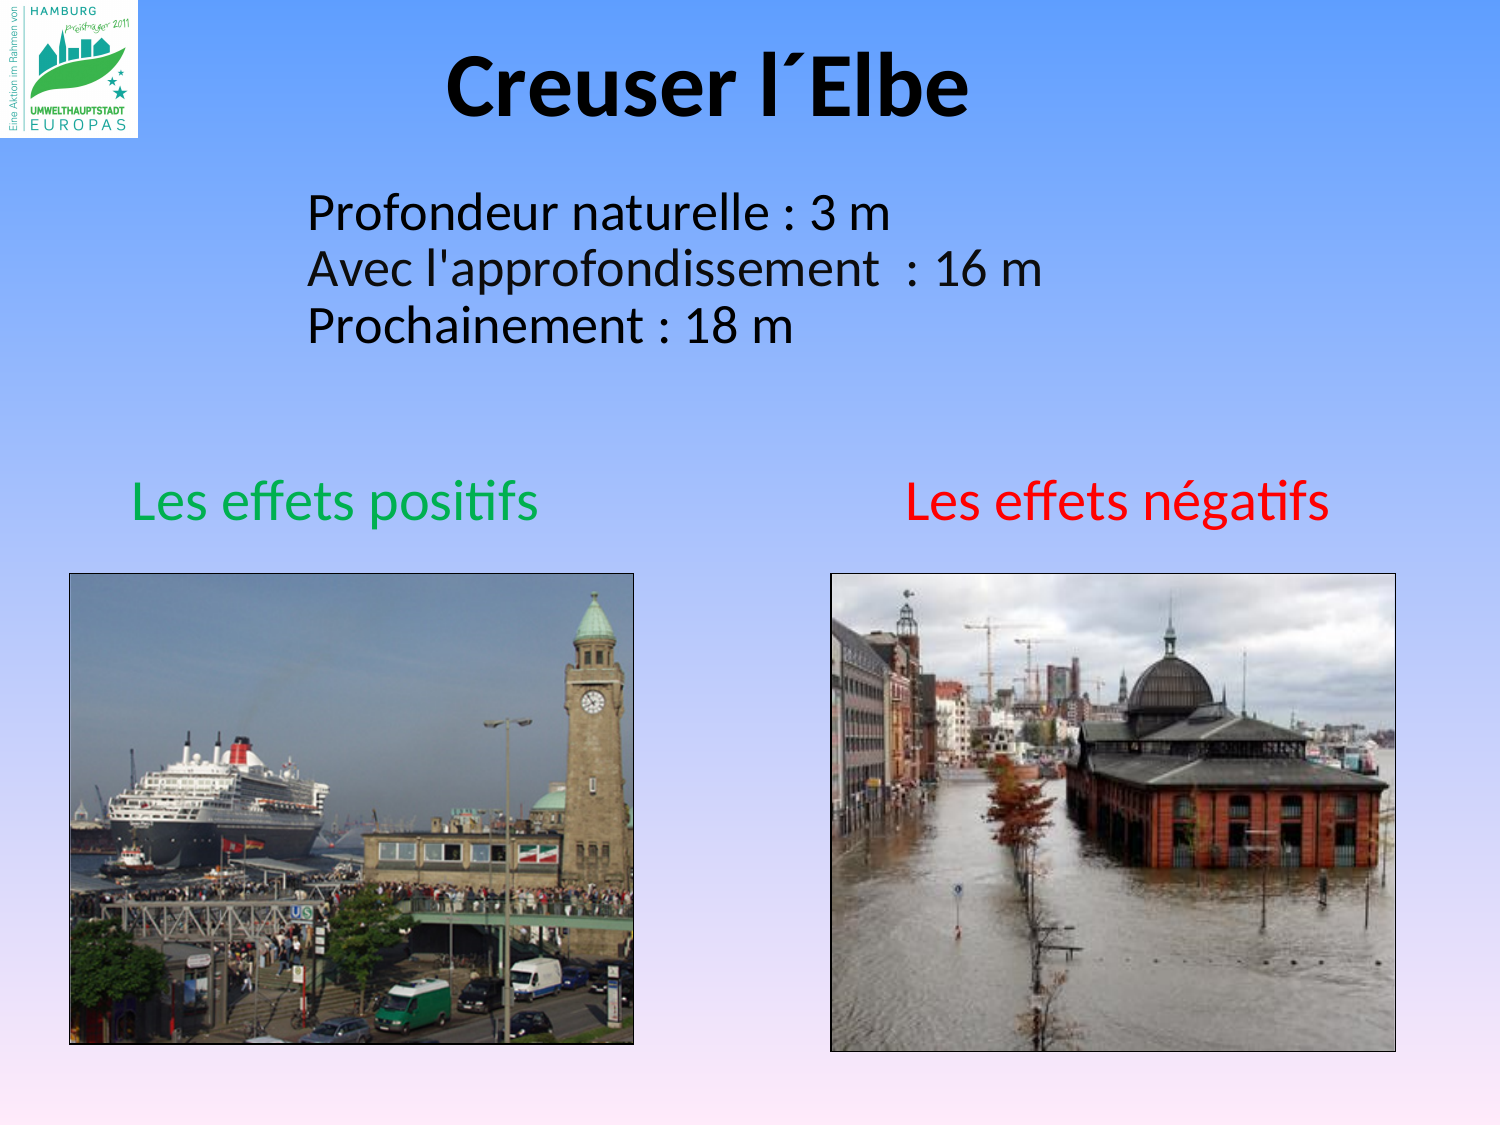

# Creuser l´Elbe
Profondeur naturelle : 3 m
Avec l'approfondissement : 16 m
Prochainement : 18 m
Les effets positifs
Les effets négatifs